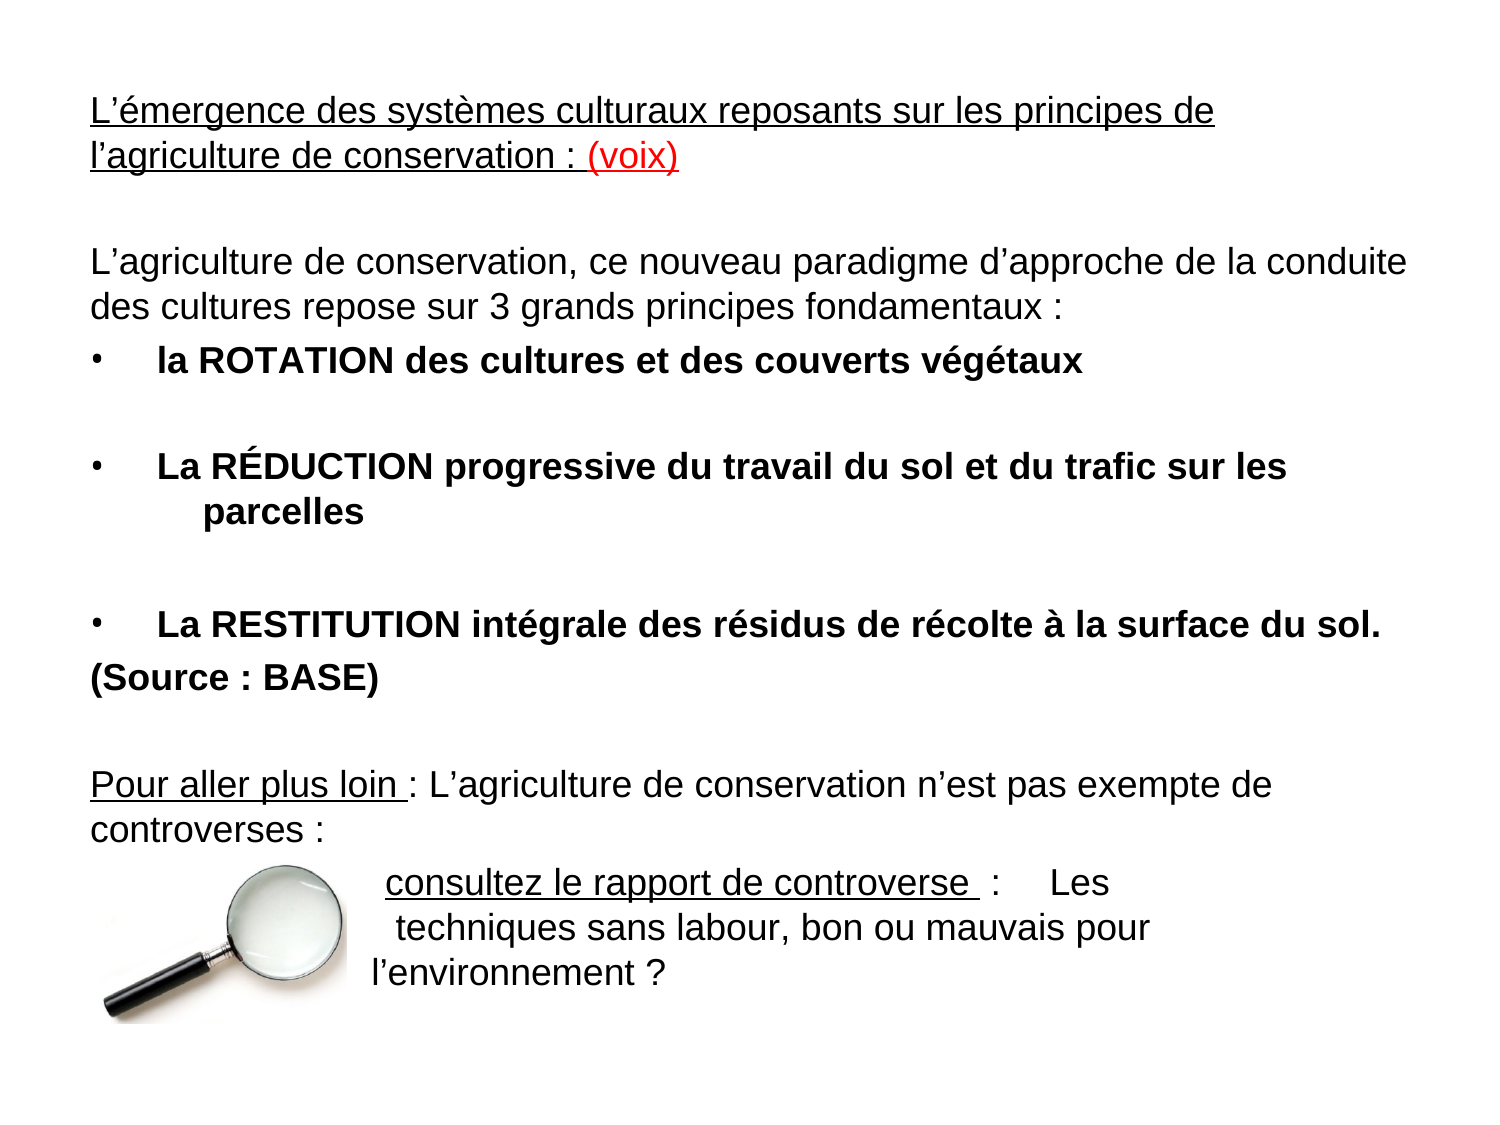

# L’émergence des systèmes culturaux reposants sur les principes de l’agriculture de conservation : (voix)
L’agriculture de conservation, ce nouveau paradigme d’approche de la conduite des cultures repose sur 3 grands principes fondamentaux :
 la ROTATION des cultures et des couverts végétaux
 La RÉDUCTION progressive du travail du sol et du trafic sur les parcelles
 La RESTITUTION intégrale des résidus de récolte à la surface du sol.
(Source : BASE)
Pour aller plus loin : L’agriculture de conservation n’est pas exempte de controverses :
				consultez le rapport de controverse :	Les 								 techniques sans labour, bon ou mauvais pour
l’environnement ?